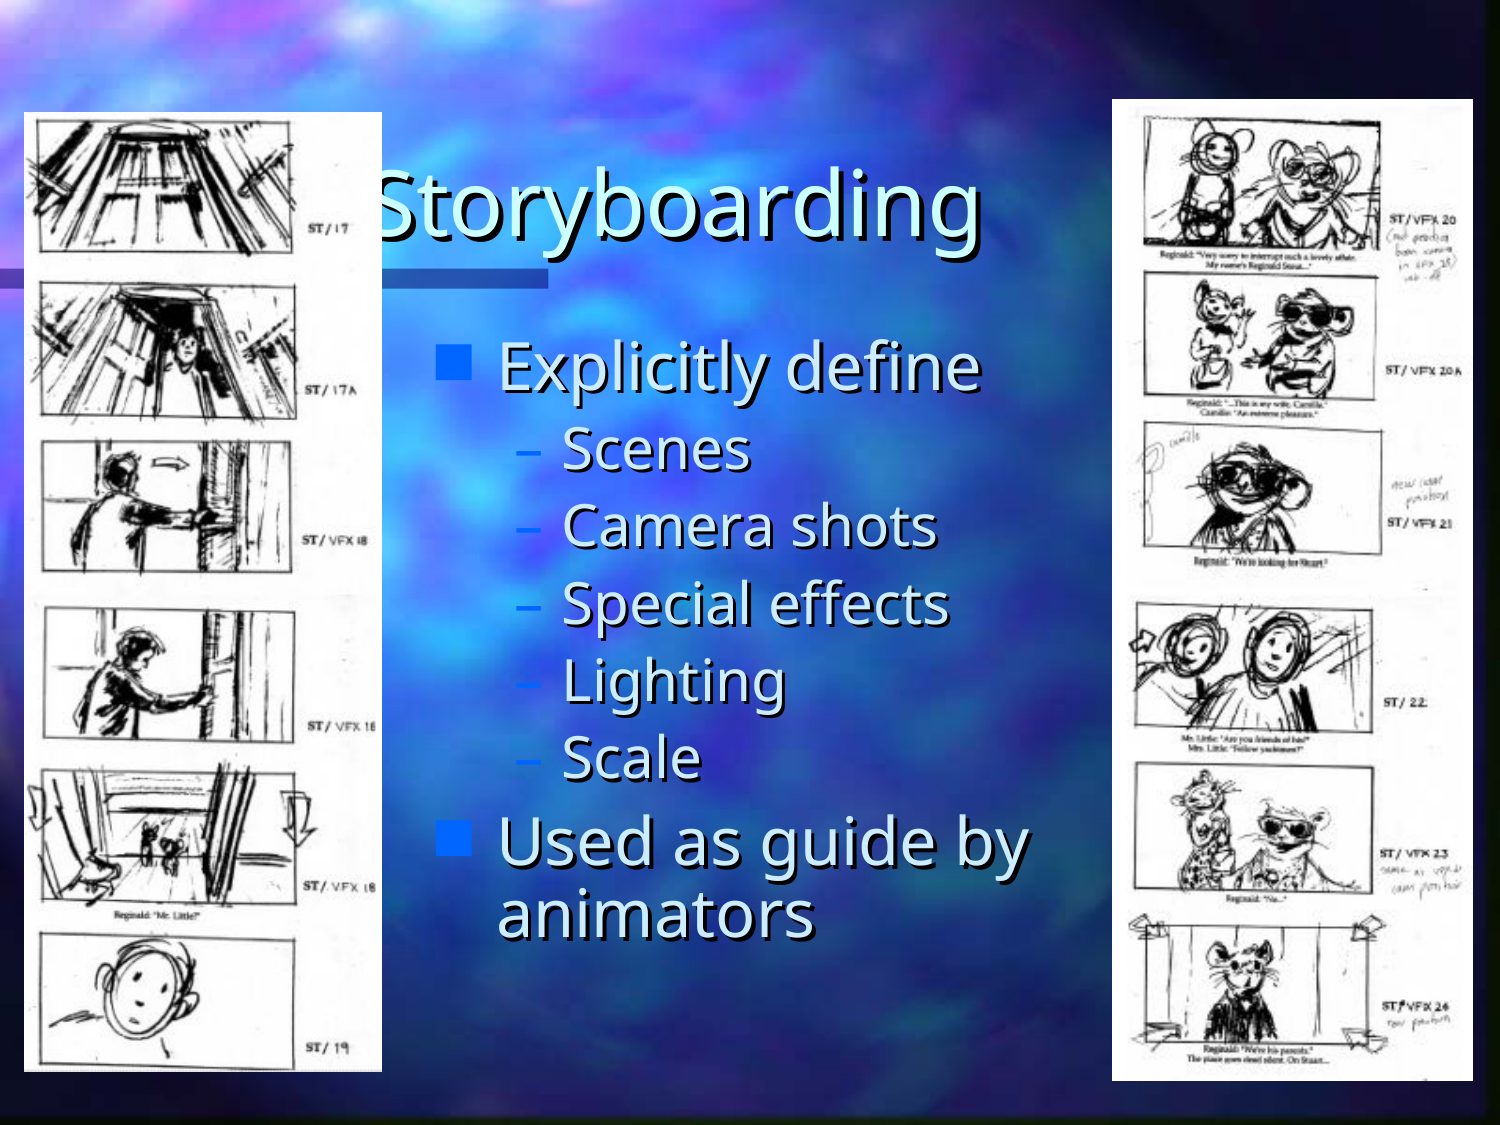

# Storyboarding
Explicitly define
Scenes
Camera shots
Special effects
Lighting
Scale
Used as guide by animators